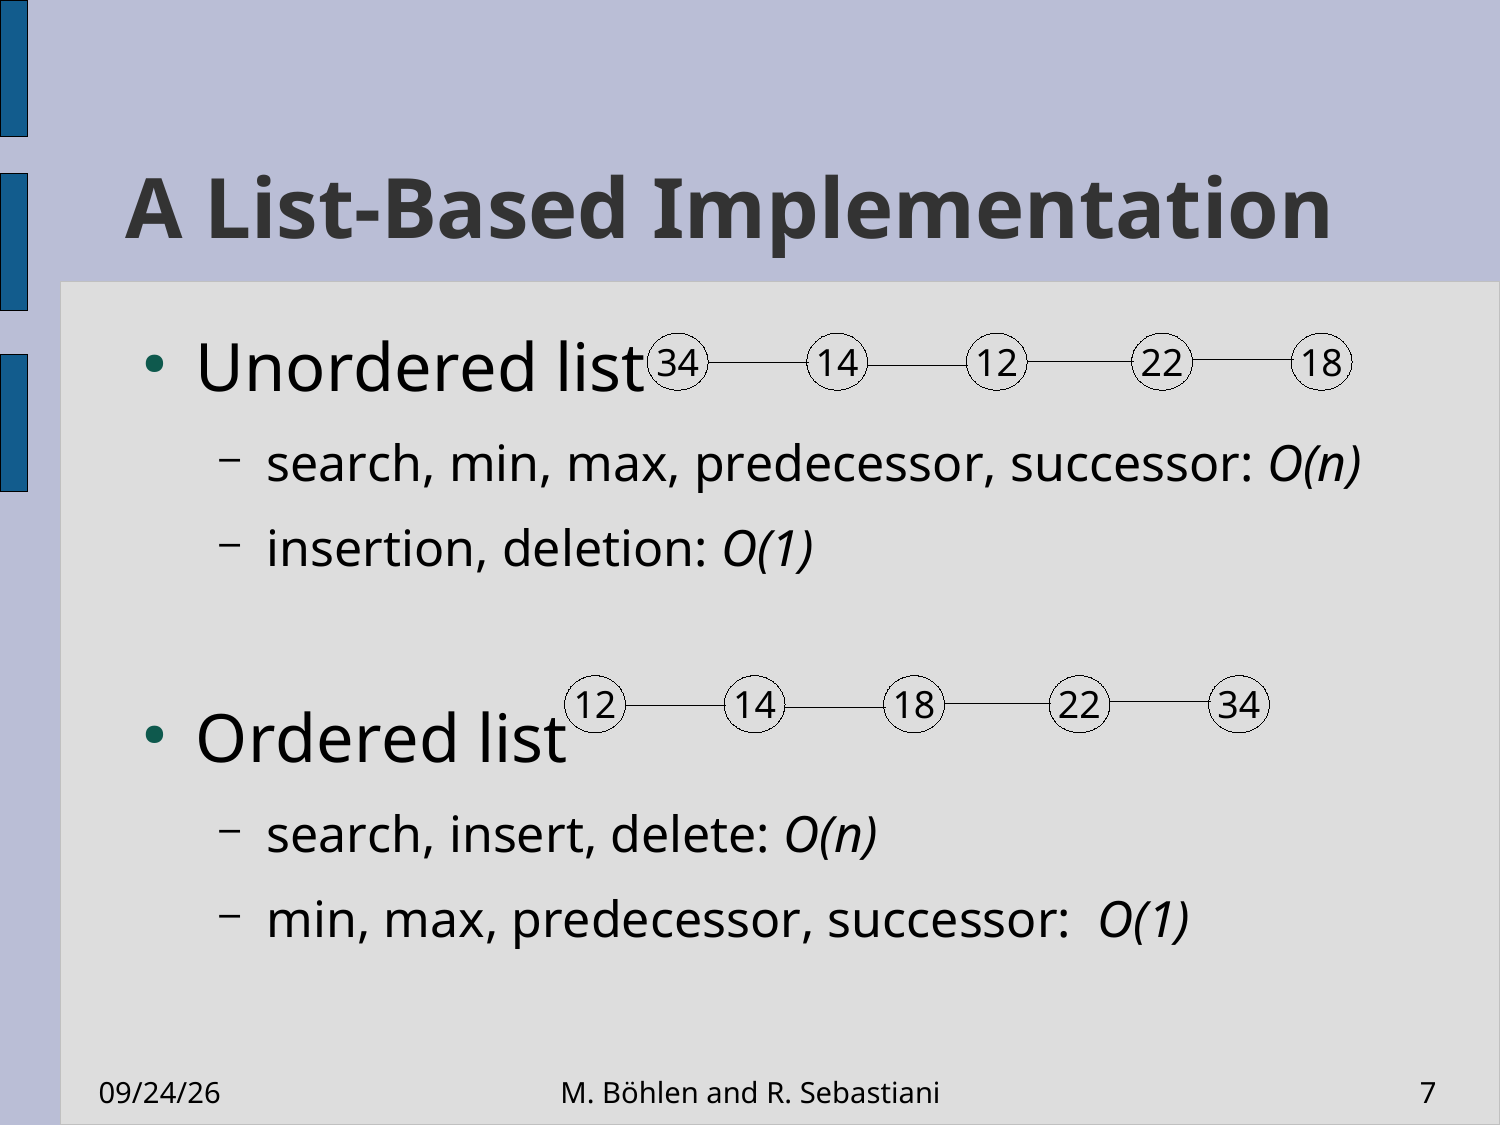

A List-Based Implementation
# Unordered list
search, min, max, predecessor, successor: O(n)
insertion, deletion: O(1)
Ordered list
search, insert, delete: O(n)
min, max, predecessor, successor: O(1)
34
14
12
22
18
12
14
18
22
34
M. Böhlen and R. Sebastiani
7